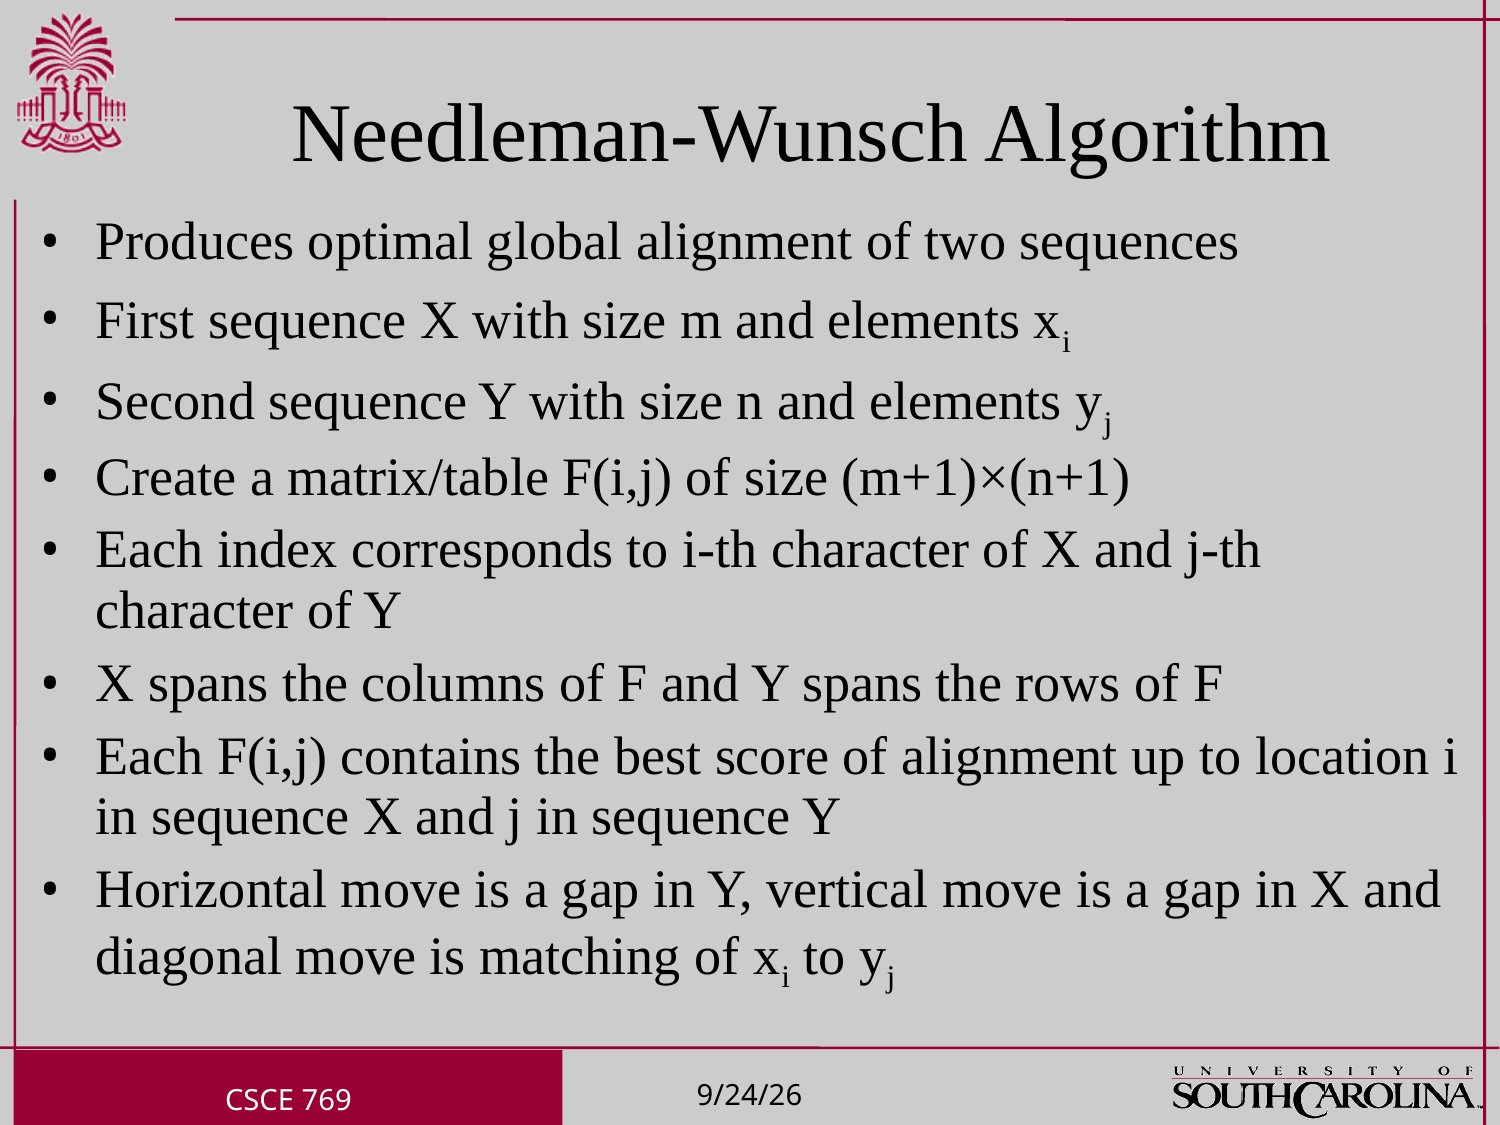

# Needleman-Wunsch Algorithm
Produces optimal global alignment of two sequences
First sequence X with size m and elements xi
Second sequence Y with size n and elements yj
Create a matrix/table F(i,j) of size (m+1)×(n+1)
Each index corresponds to i-th character of X and j-th character of Y
X spans the columns of F and Y spans the rows of F
Each F(i,j) contains the best score of alignment up to location i in sequence X and j in sequence Y
Horizontal move is a gap in Y, vertical move is a gap in X and diagonal move is matching of xi to yj